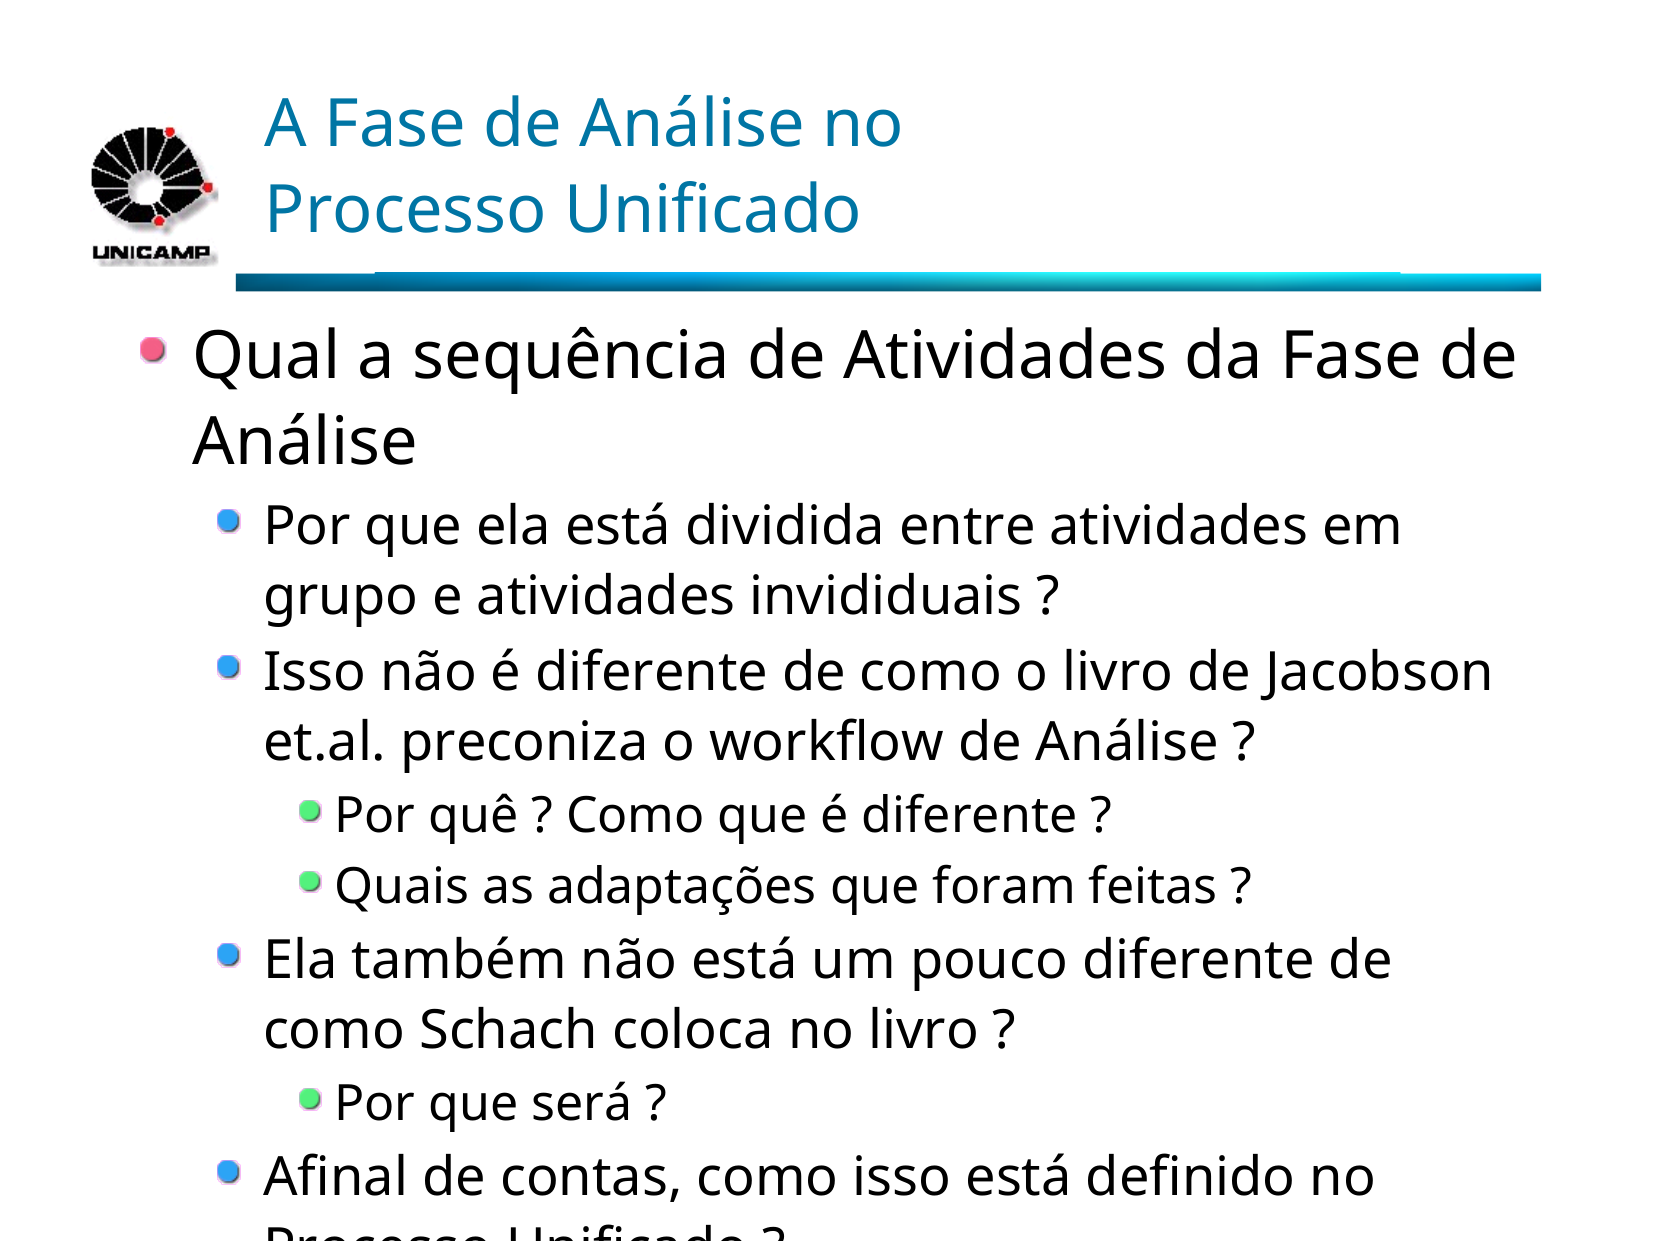

# A Fase de Análise no Processo Unificado
Qual a sequência de Atividades da Fase de Análise
Por que ela está dividida entre atividades em grupo e atividades invididuais ?
Isso não é diferente de como o livro de Jacobson et.al. preconiza o workflow de Análise ?
Por quê ? Como que é diferente ?
Quais as adaptações que foram feitas ?
Ela também não está um pouco diferente de como Schach coloca no livro ?
Por que será ?
Afinal de contas, como isso está definido no Processo Unificado ?